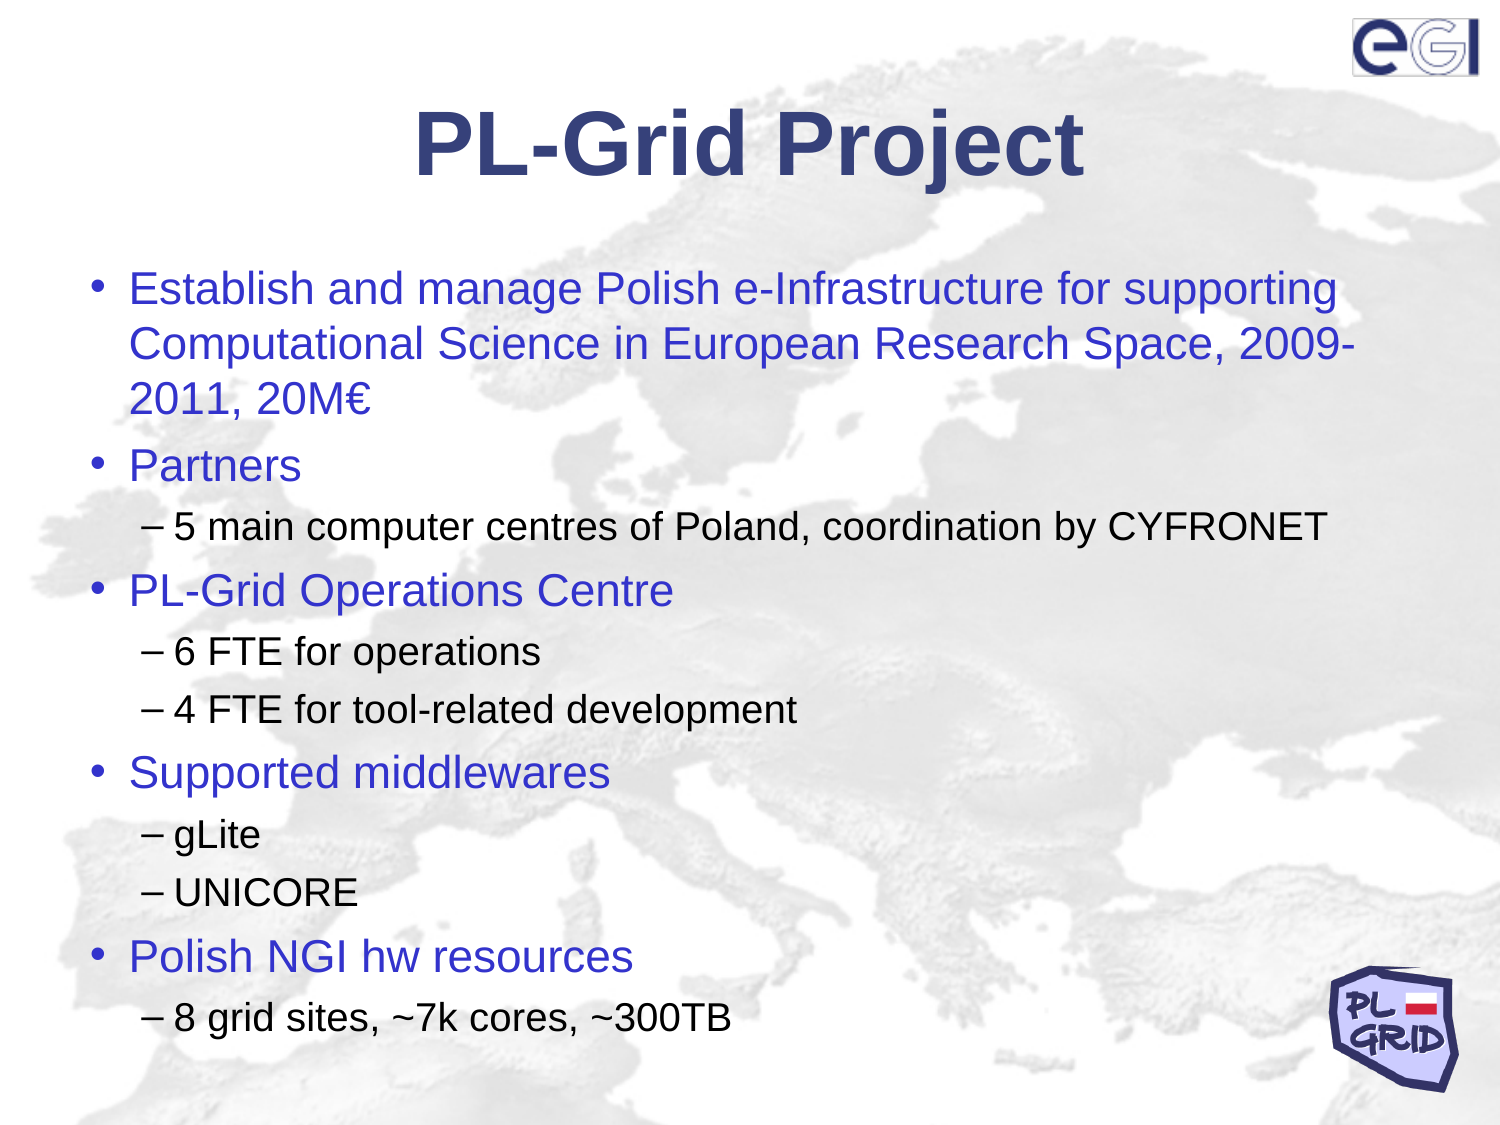

# PL-Grid Project
Establish and manage Polish e-Infrastructure for supporting Computational Science in European Research Space, 2009-2011, 20M€
Partners
5 main computer centres of Poland, coordination by CYFRONET
PL-Grid Operations Centre
6 FTE for operations
4 FTE for tool-related development
Supported middlewares
gLite
UNICORE
Polish NGI hw resources
8 grid sites, ~7k cores, ~300TB